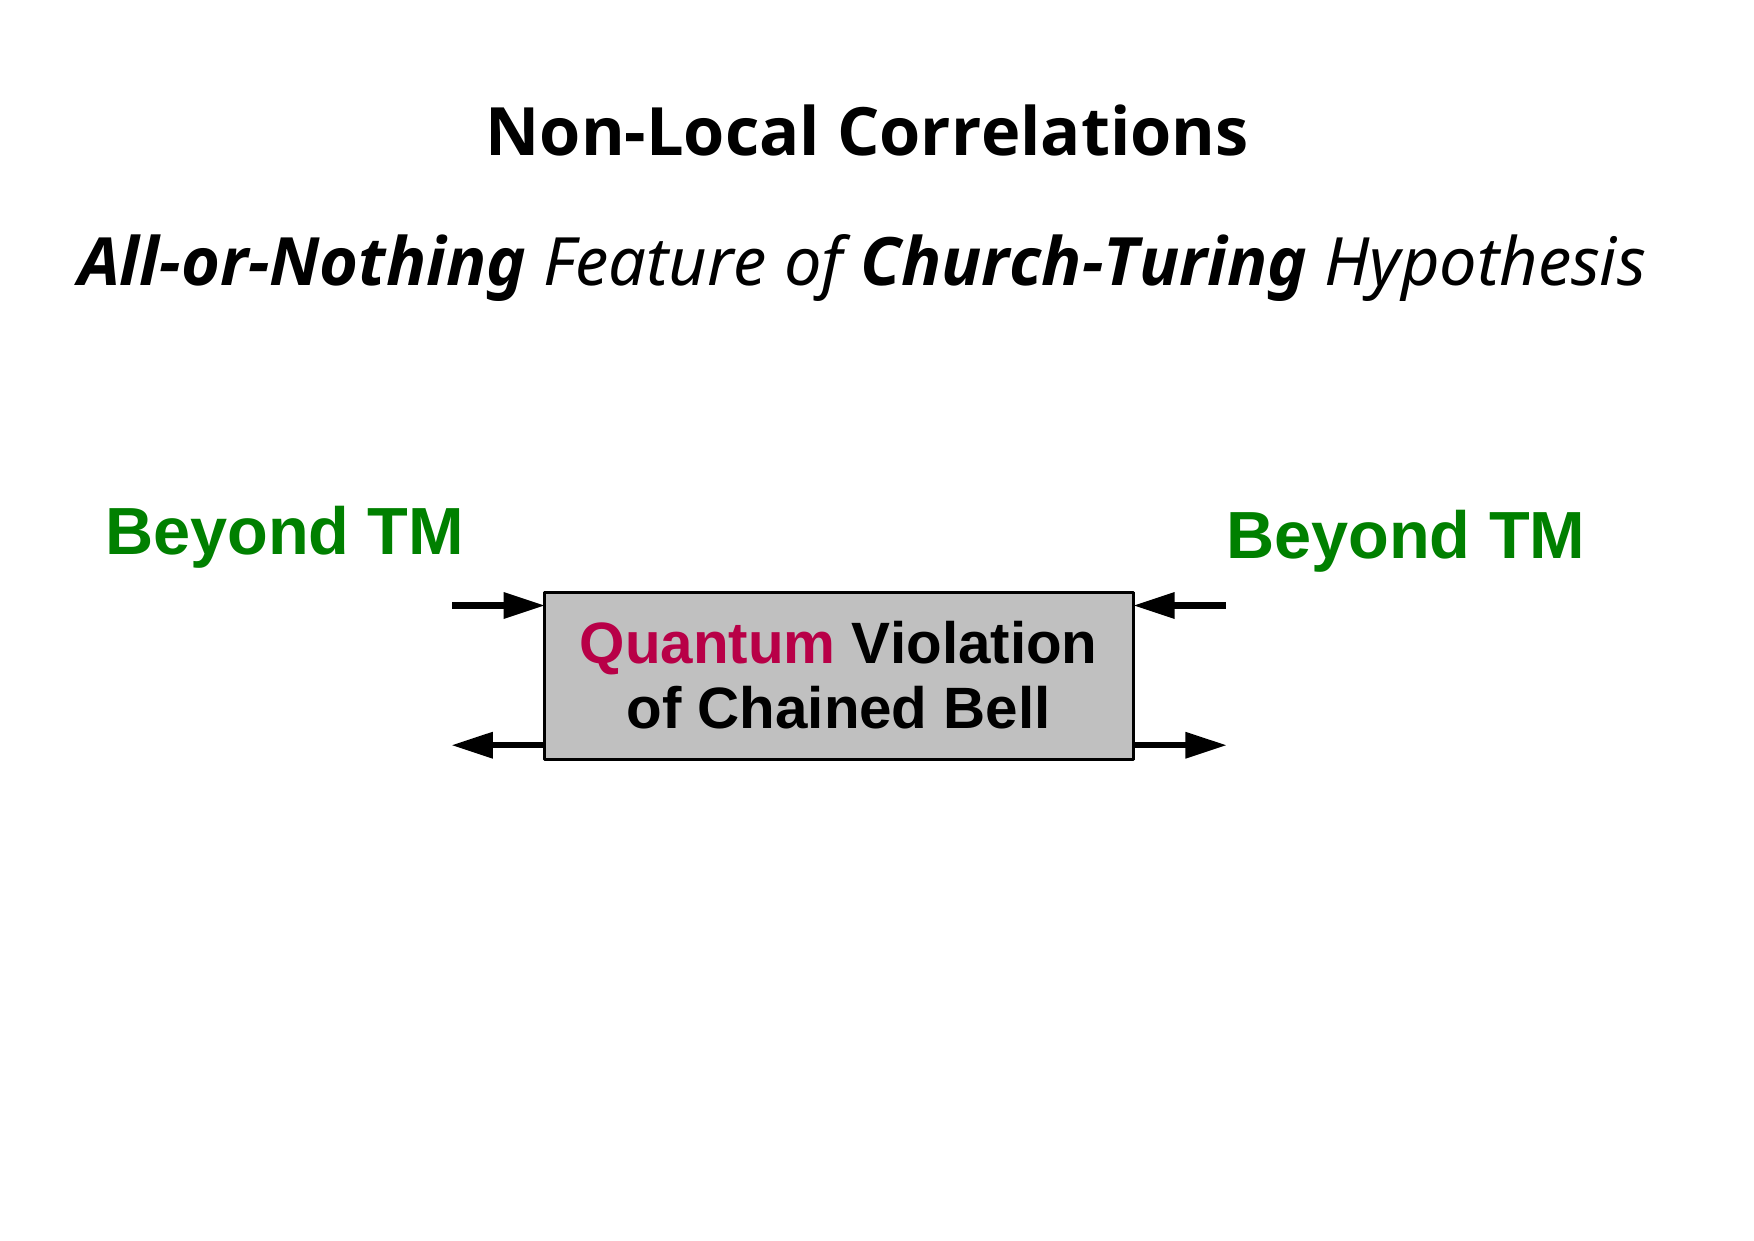

Non-Local Correlations
All-or-Nothing Feature of Church-Turing Hypothesis
Beyond TM
Beyond TM
Quantum Violation
of Chained Bell